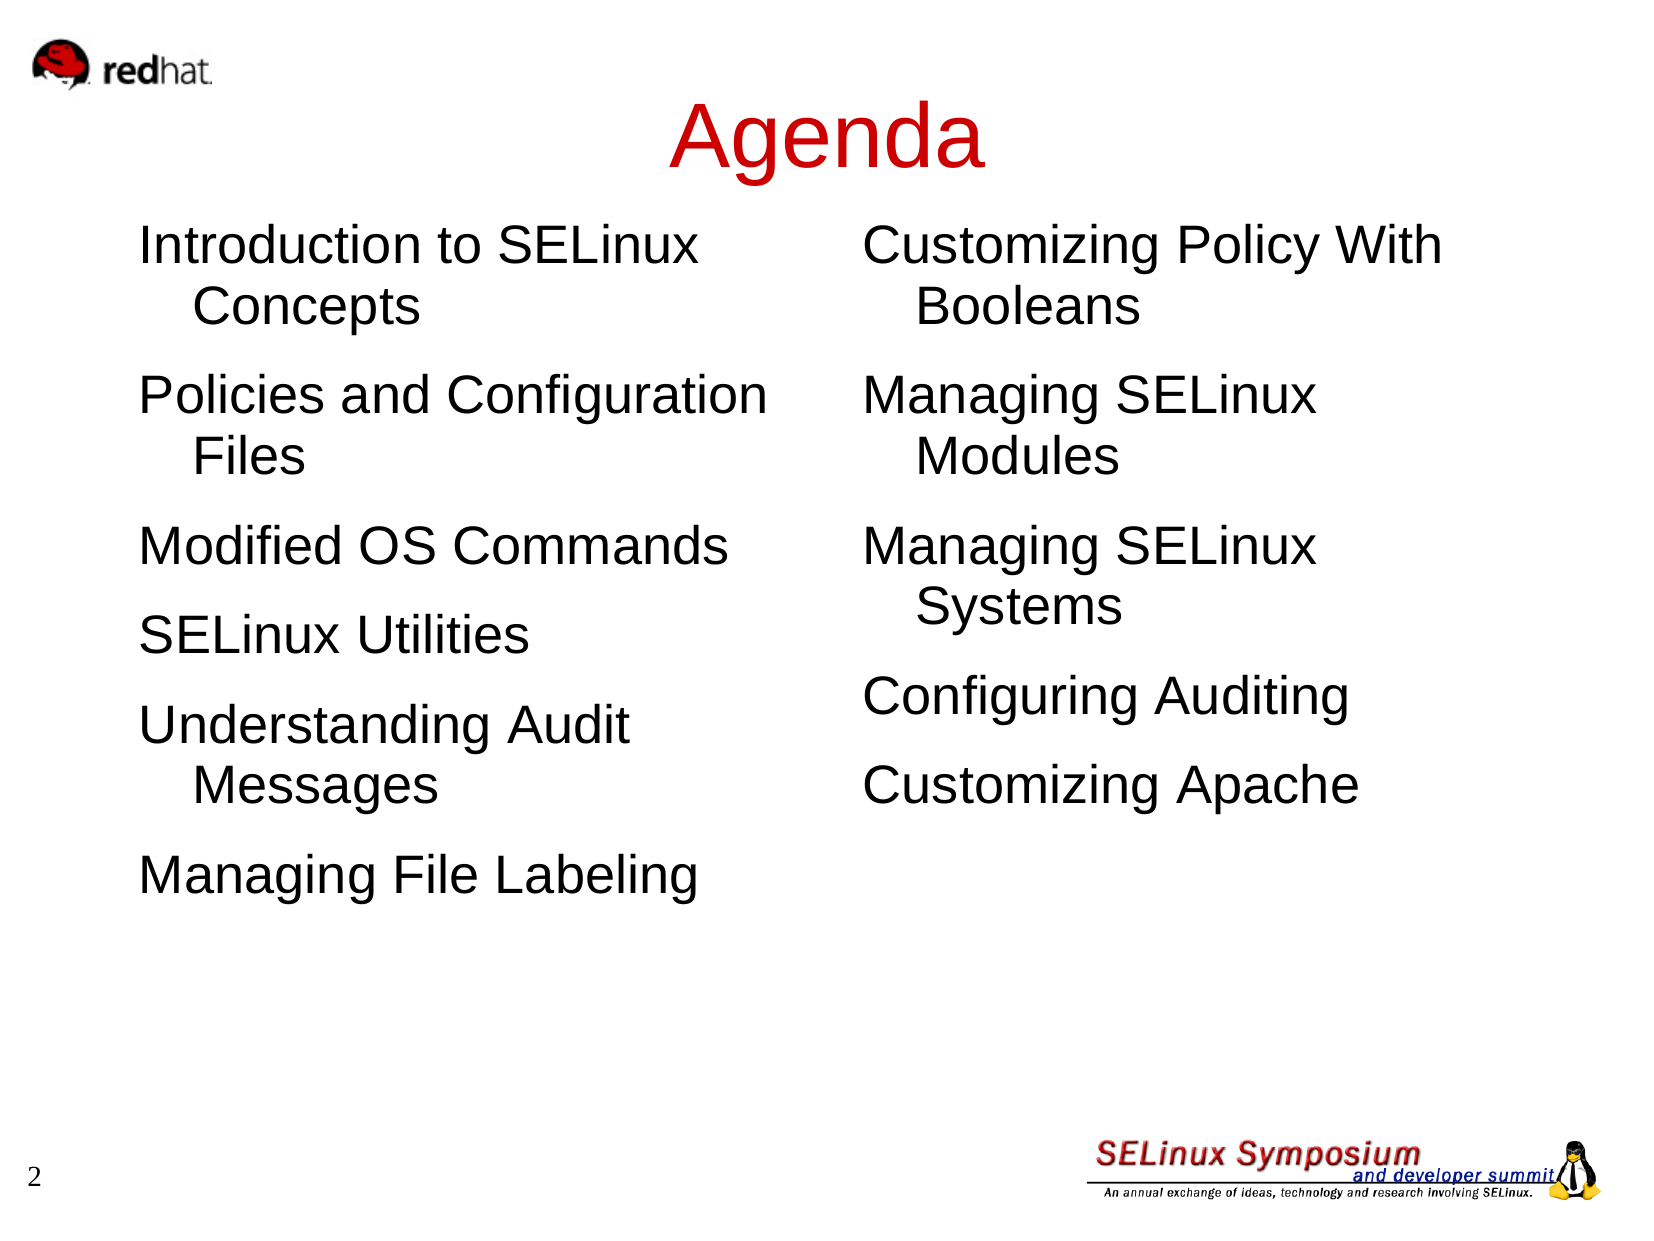

# Agenda
Introduction to SELinux Concepts
Policies and Configuration Files
Modified OS Commands
SELinux Utilities
Understanding Audit Messages
Managing File Labeling
Customizing Policy With Booleans
Managing SELinux Modules
Managing SELinux Systems
Configuring Auditing
Customizing Apache